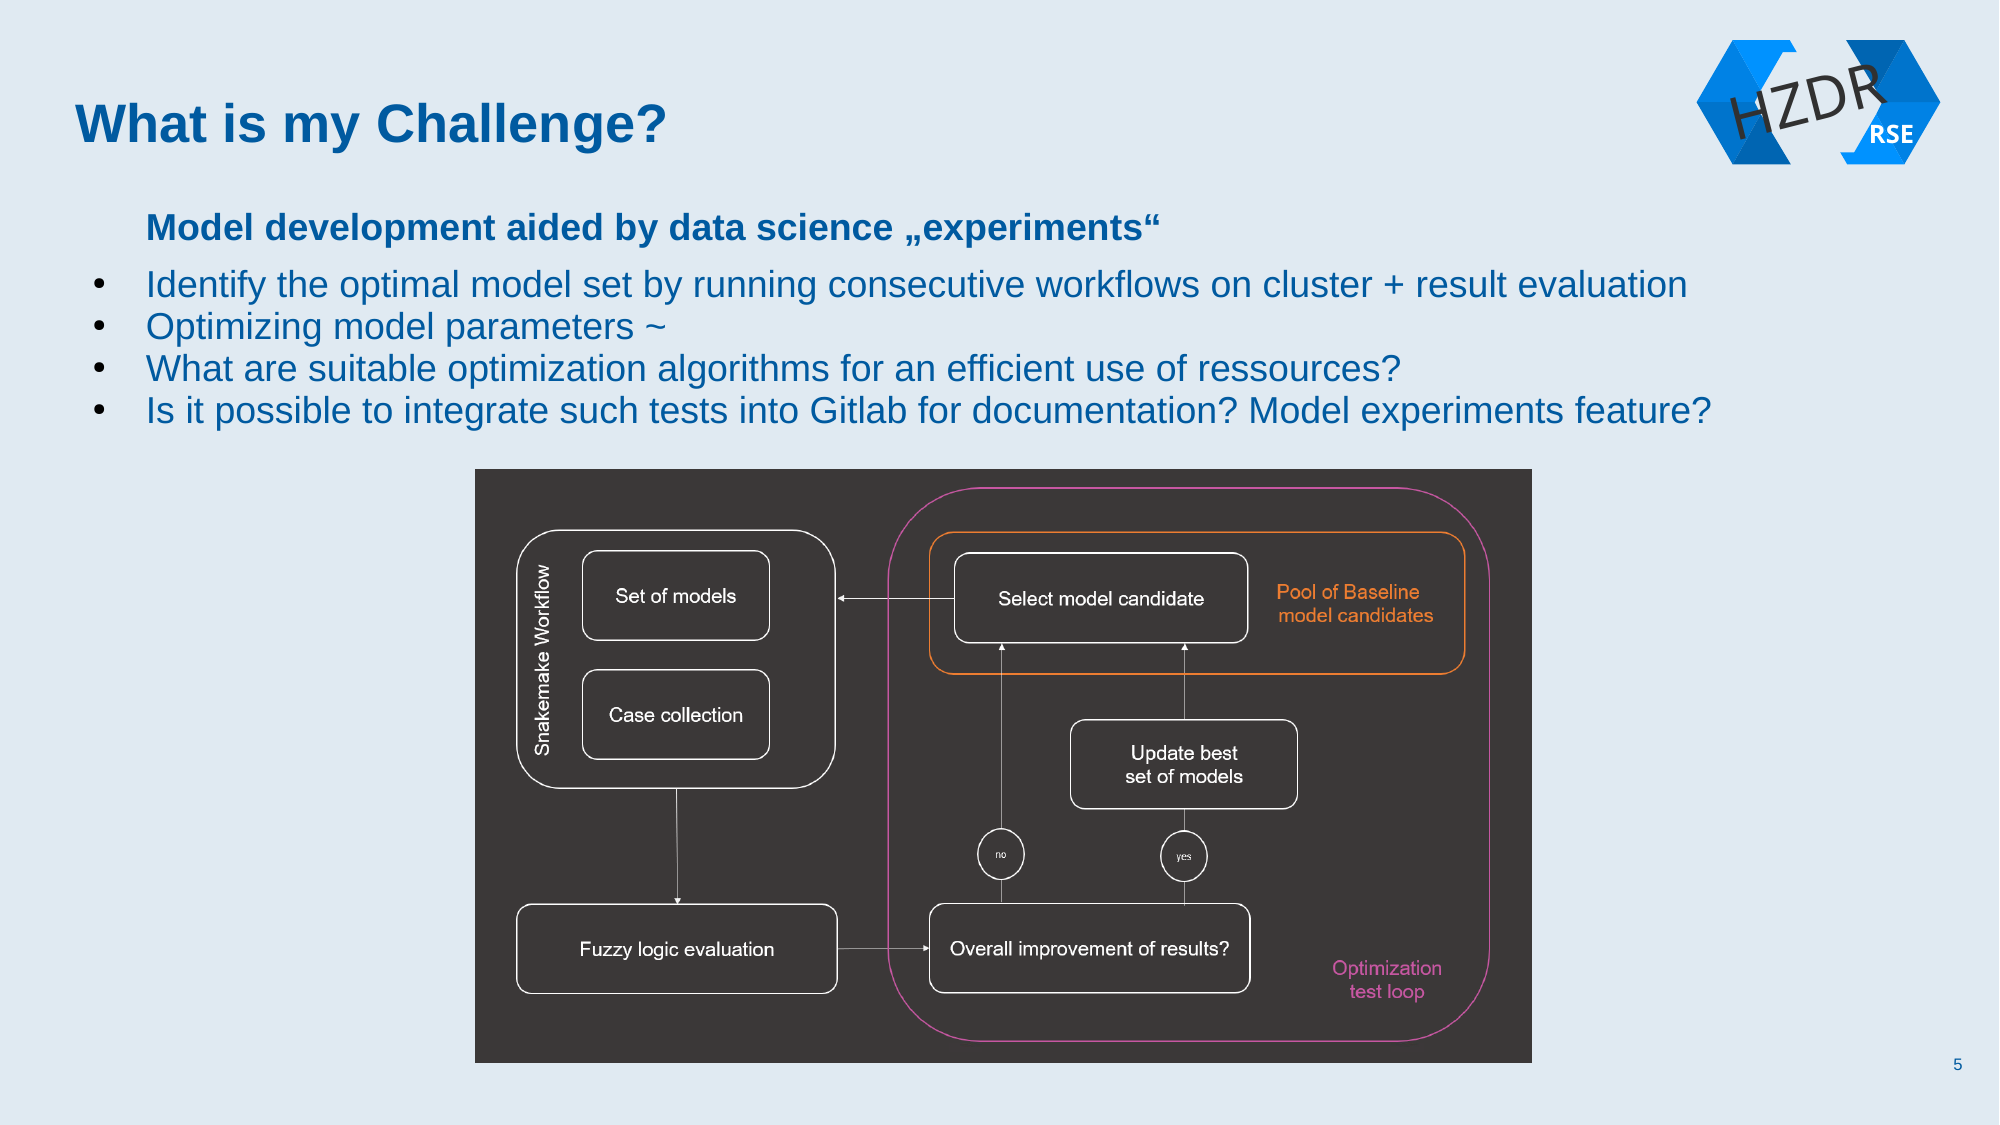

# What is my Challenge?
Model development aided by data science „experiments“
Identify the optimal model set by running consecutive workflows on cluster + result evaluation
Optimizing model parameters ~
What are suitable optimization algorithms for an efficient use of ressources?
Is it possible to integrate such tests into Gitlab for documentation? Model experiments feature?